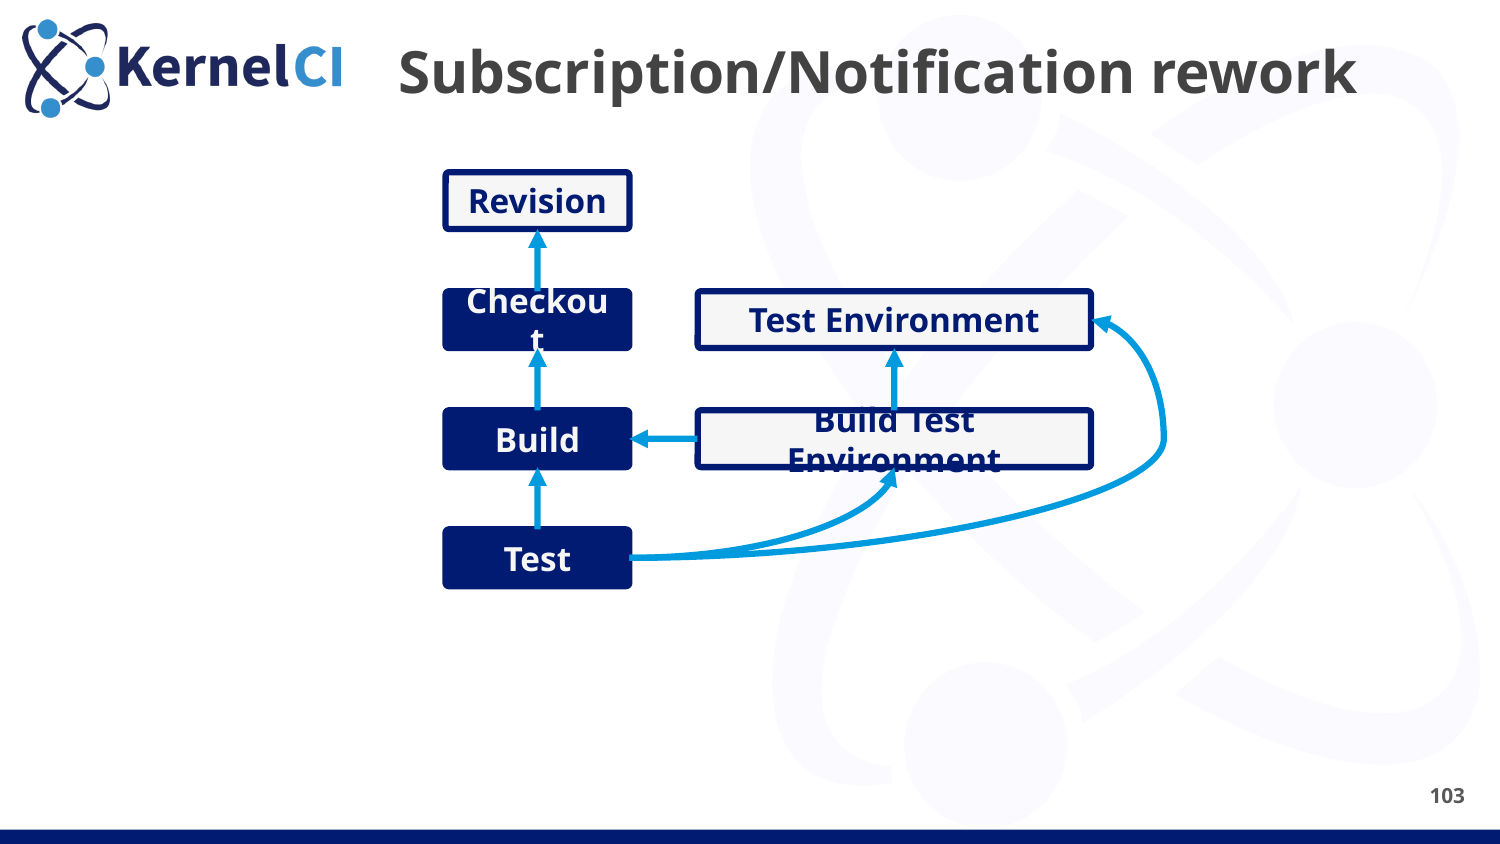

# Subscription/Notification rework
Revision
Checkout
Test Environment
Build
Build Test Environment
Test